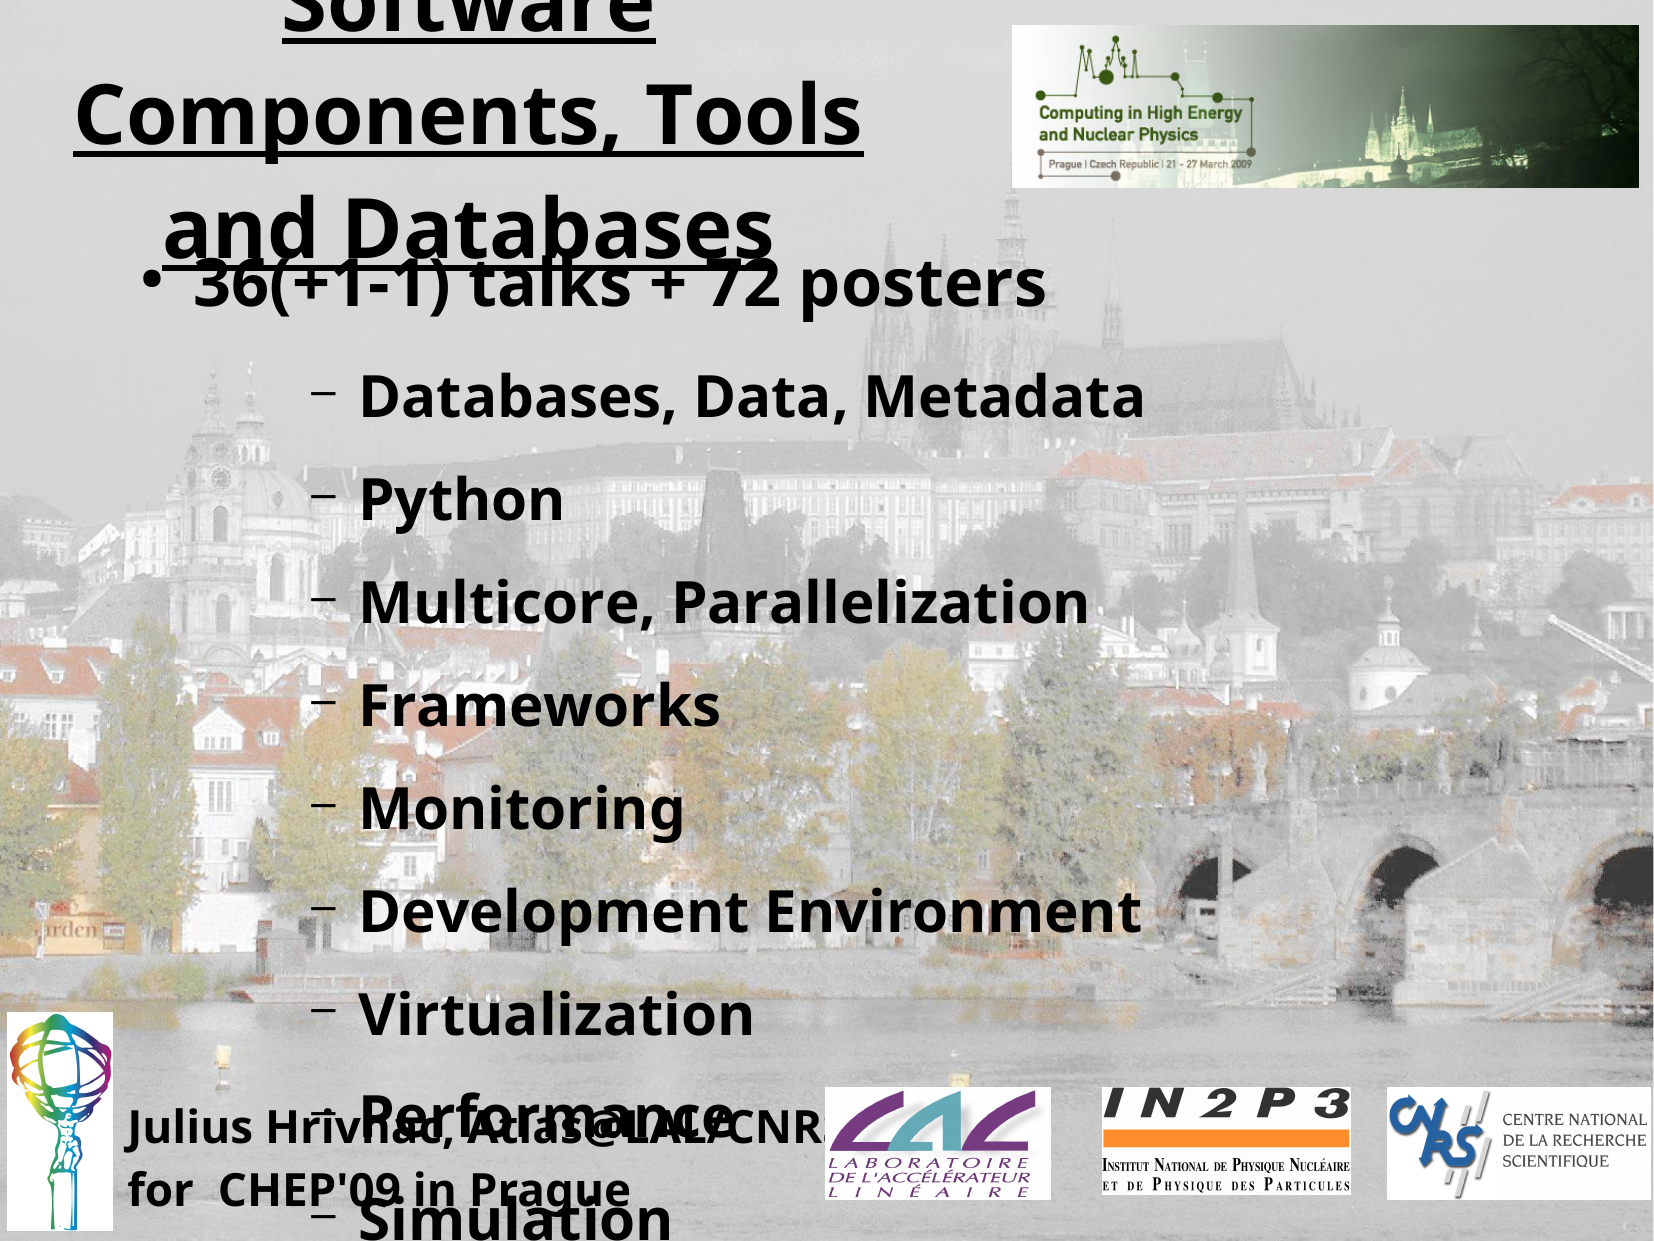

# Software Components, Tools and Databases
36(+1-1) talks + 72 posters
Databases, Data, Metadata
Python
Multicore, Parallelization
Frameworks
Monitoring
Development Environment
Virtualization
Performance
Simulation
Julius Hrivnac, Atlas@LAL/CNRS
for CHEP'09 in Prague